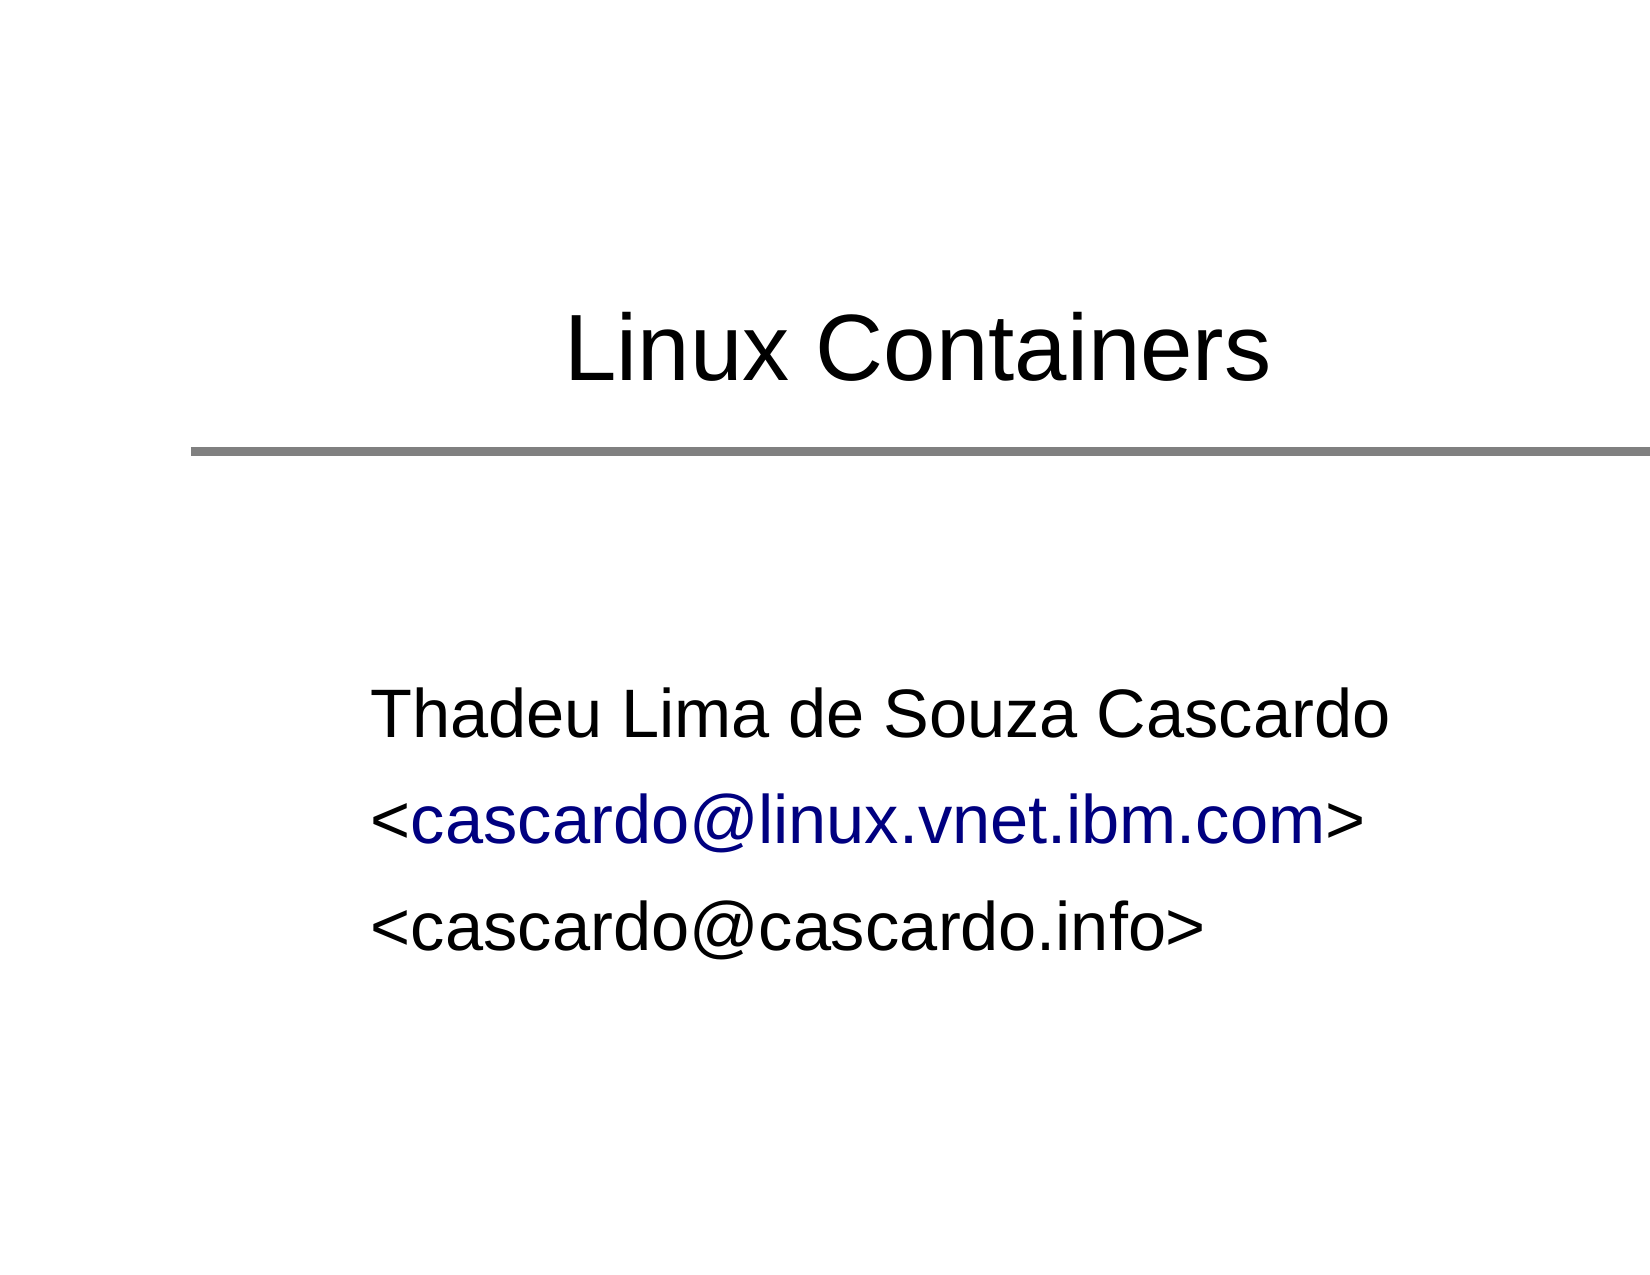

# Linux Containers
Thadeu Lima de Souza Cascardo
<cascardo@linux.vnet.ibm.com>
<cascardo@cascardo.info>